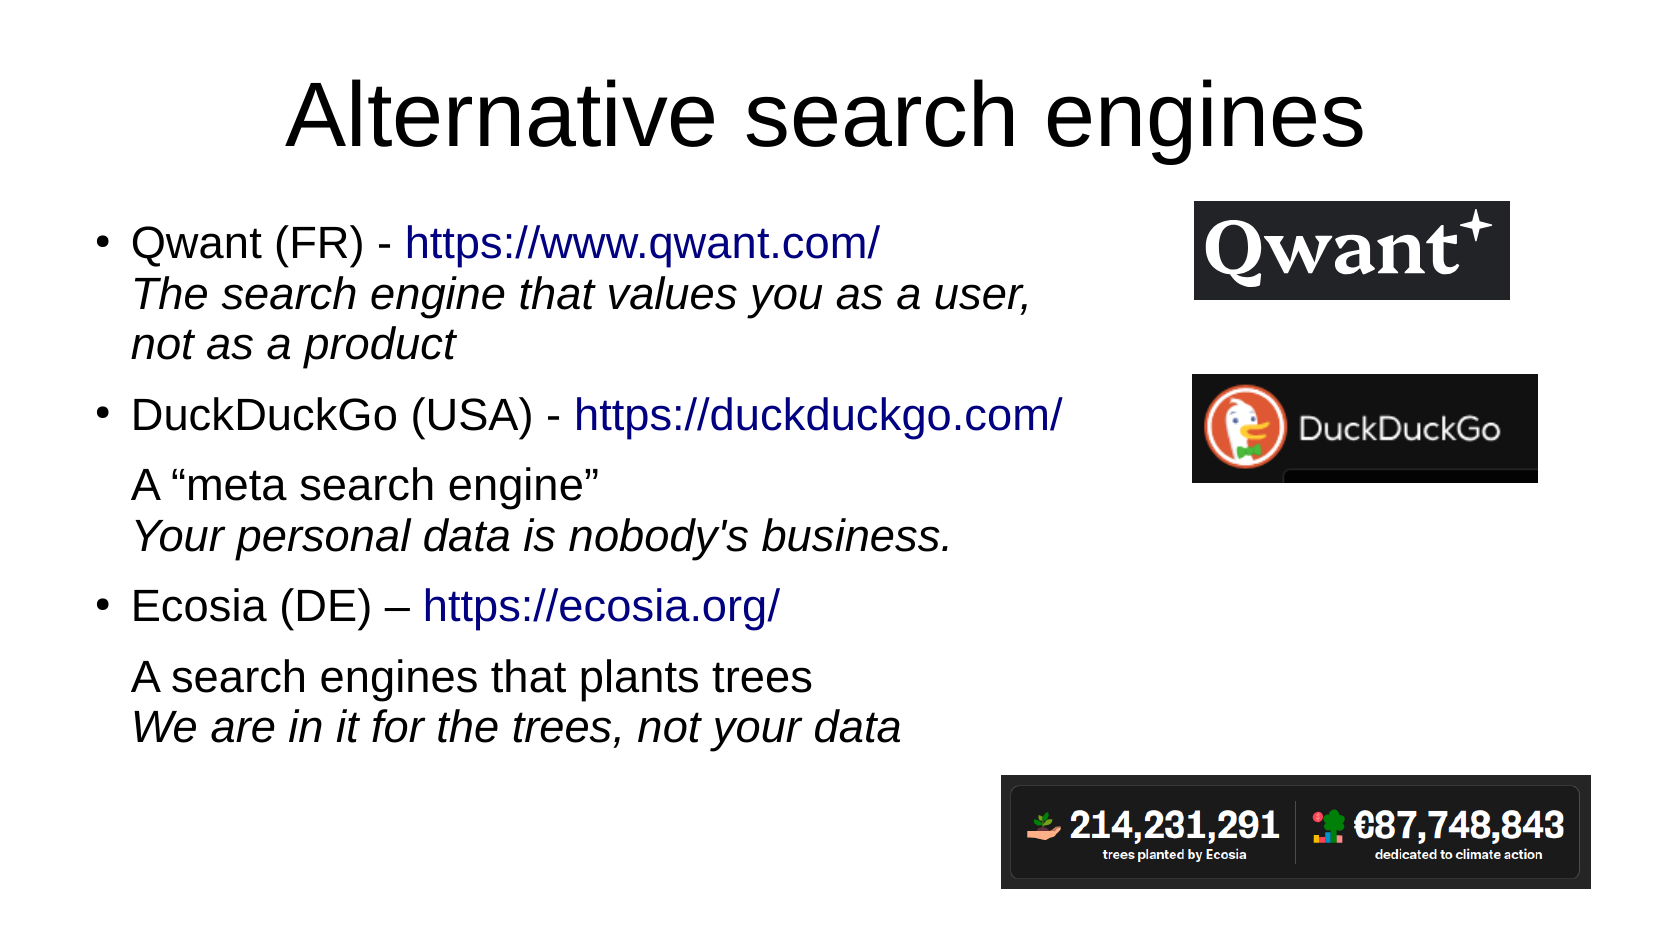

# Alternative search engines
Qwant (FR) - https://www.qwant.com/
The search engine that values you as a user,
not as a product
DuckDuckGo (USA) - https://duckduckgo.com/
A “meta search engine”
Your personal data is nobody's business.
Ecosia (DE) – https://ecosia.org/
A search engines that plants trees
We are in it for the trees, not your data